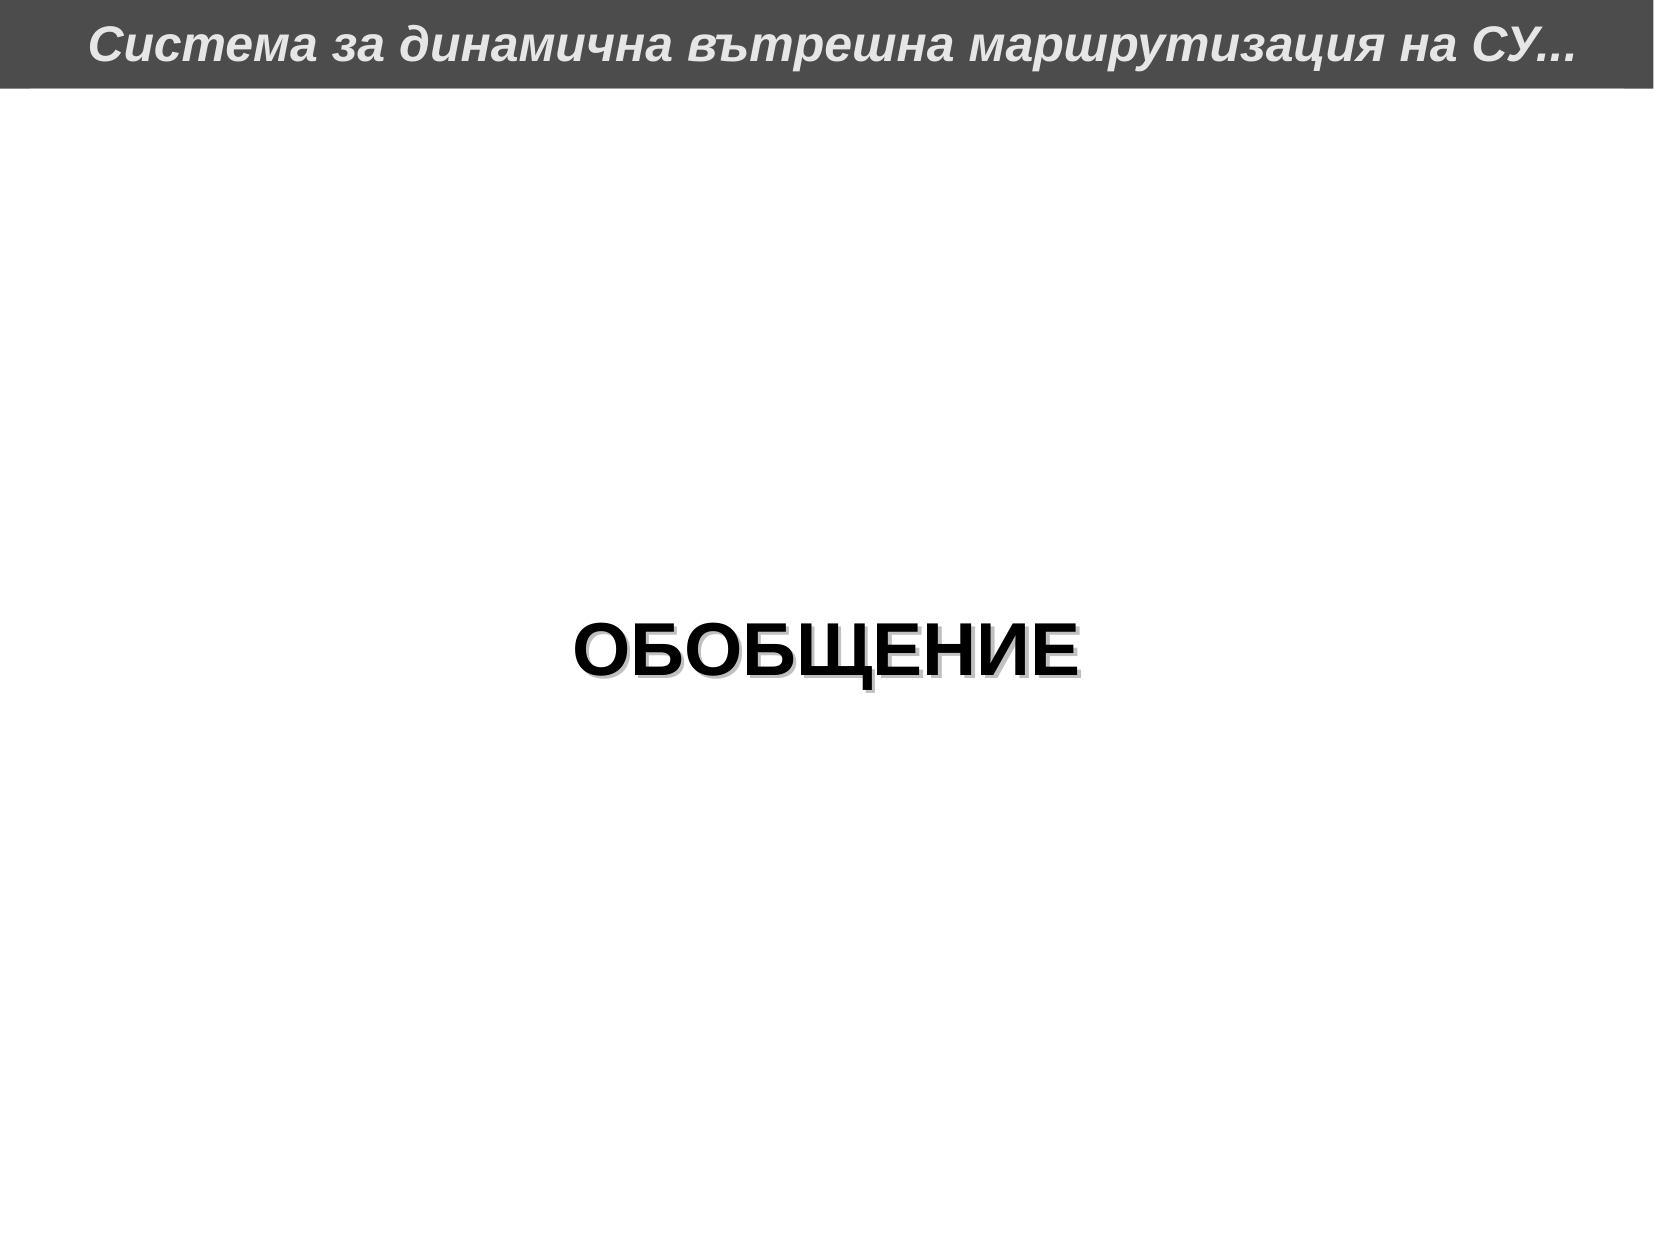

Система за динамична вътрешна маршрутизация на СУ...
ОБОБЩЕНИЕ